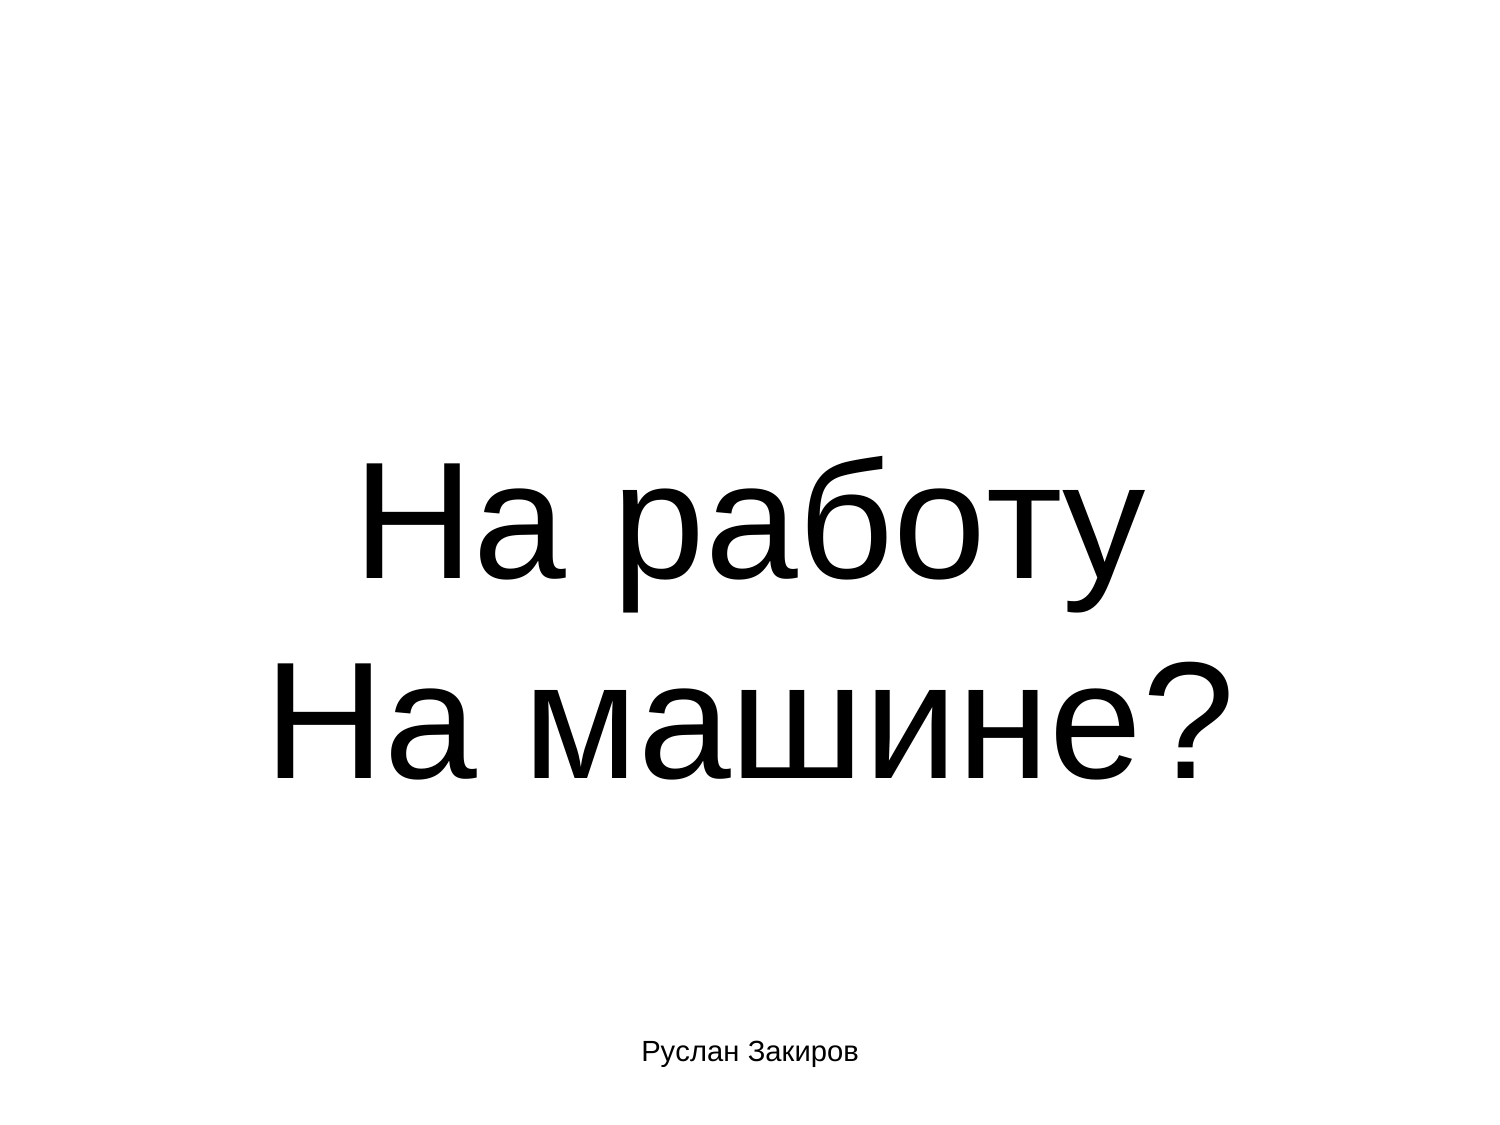

# На работу На машине?
Руслан Закиров